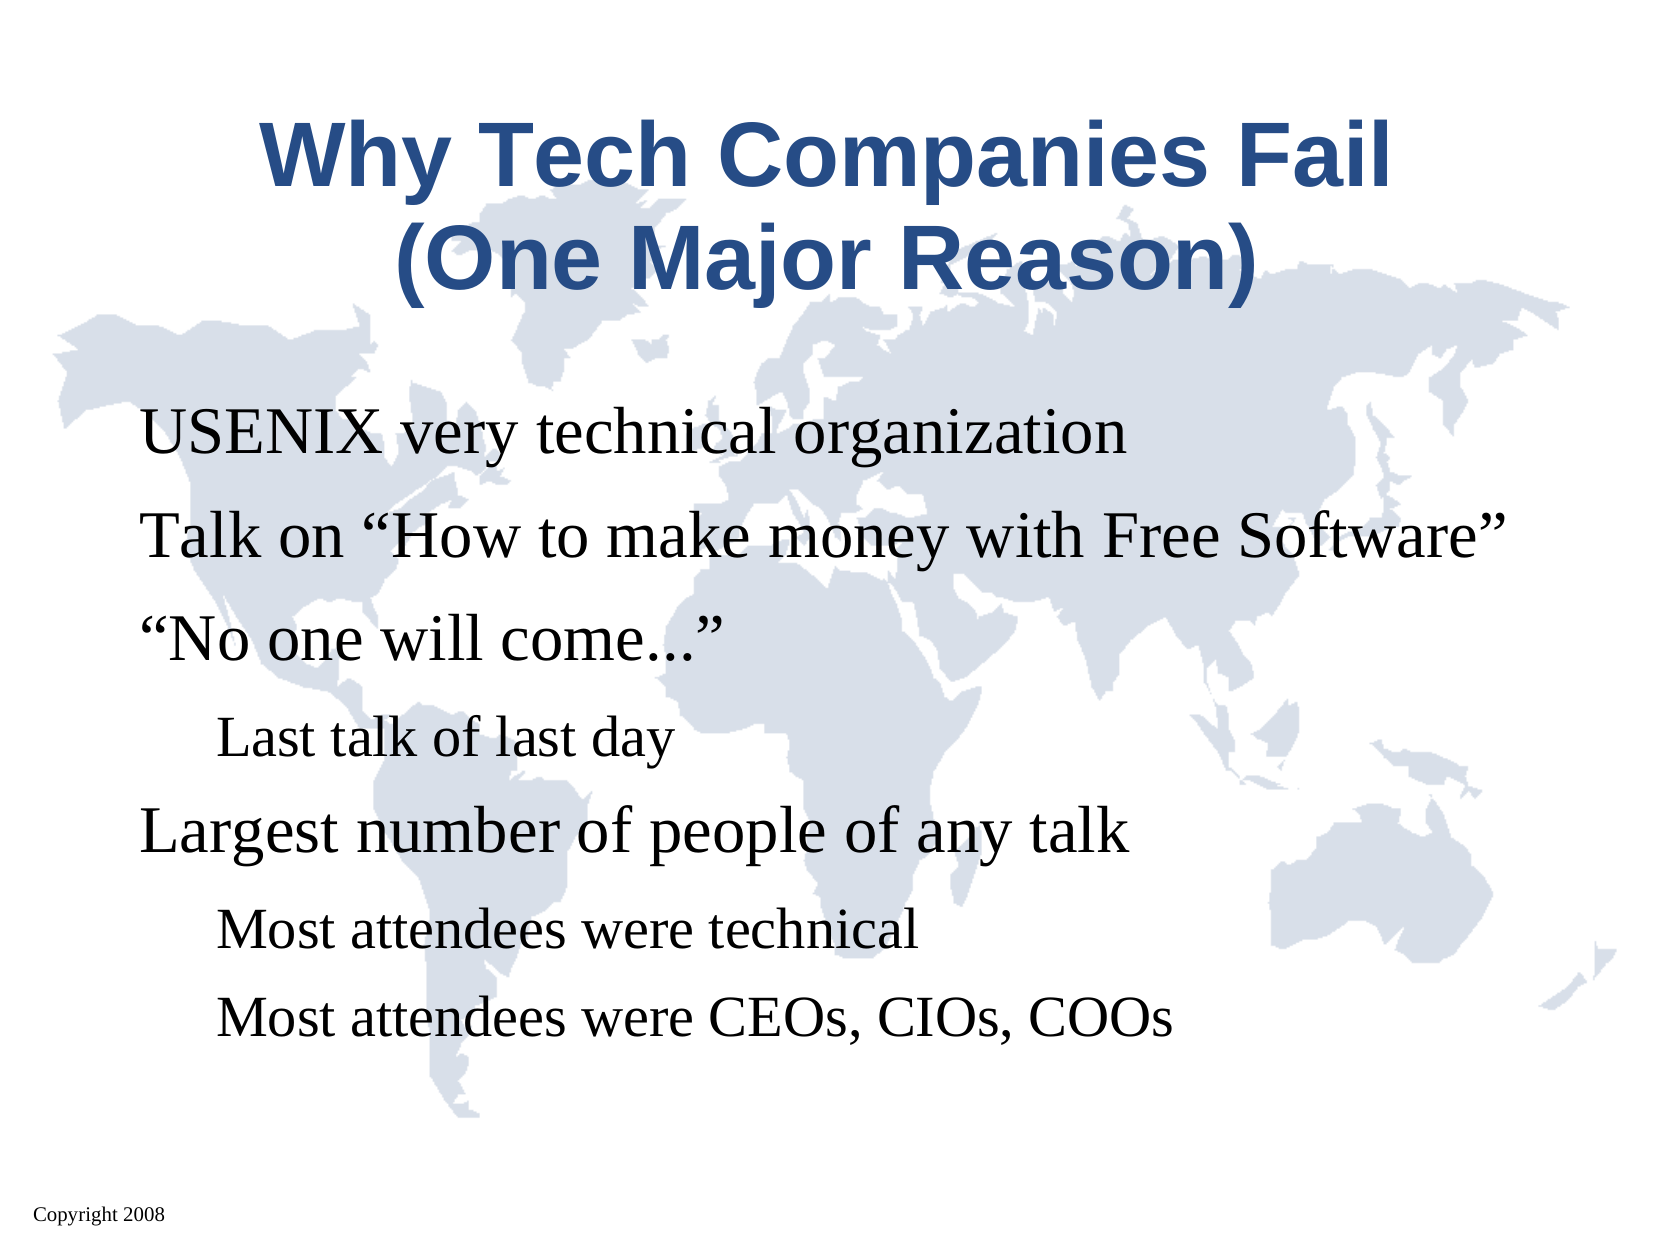

# Why Tech Companies Fail (One Major Reason)
USENIX very technical organization
Talk on “How to make money with Free Software”
“No one will come...”
Last talk of last day
Largest number of people of any talk
Most attendees were technical
Most attendees were CEOs, CIOs, COOs